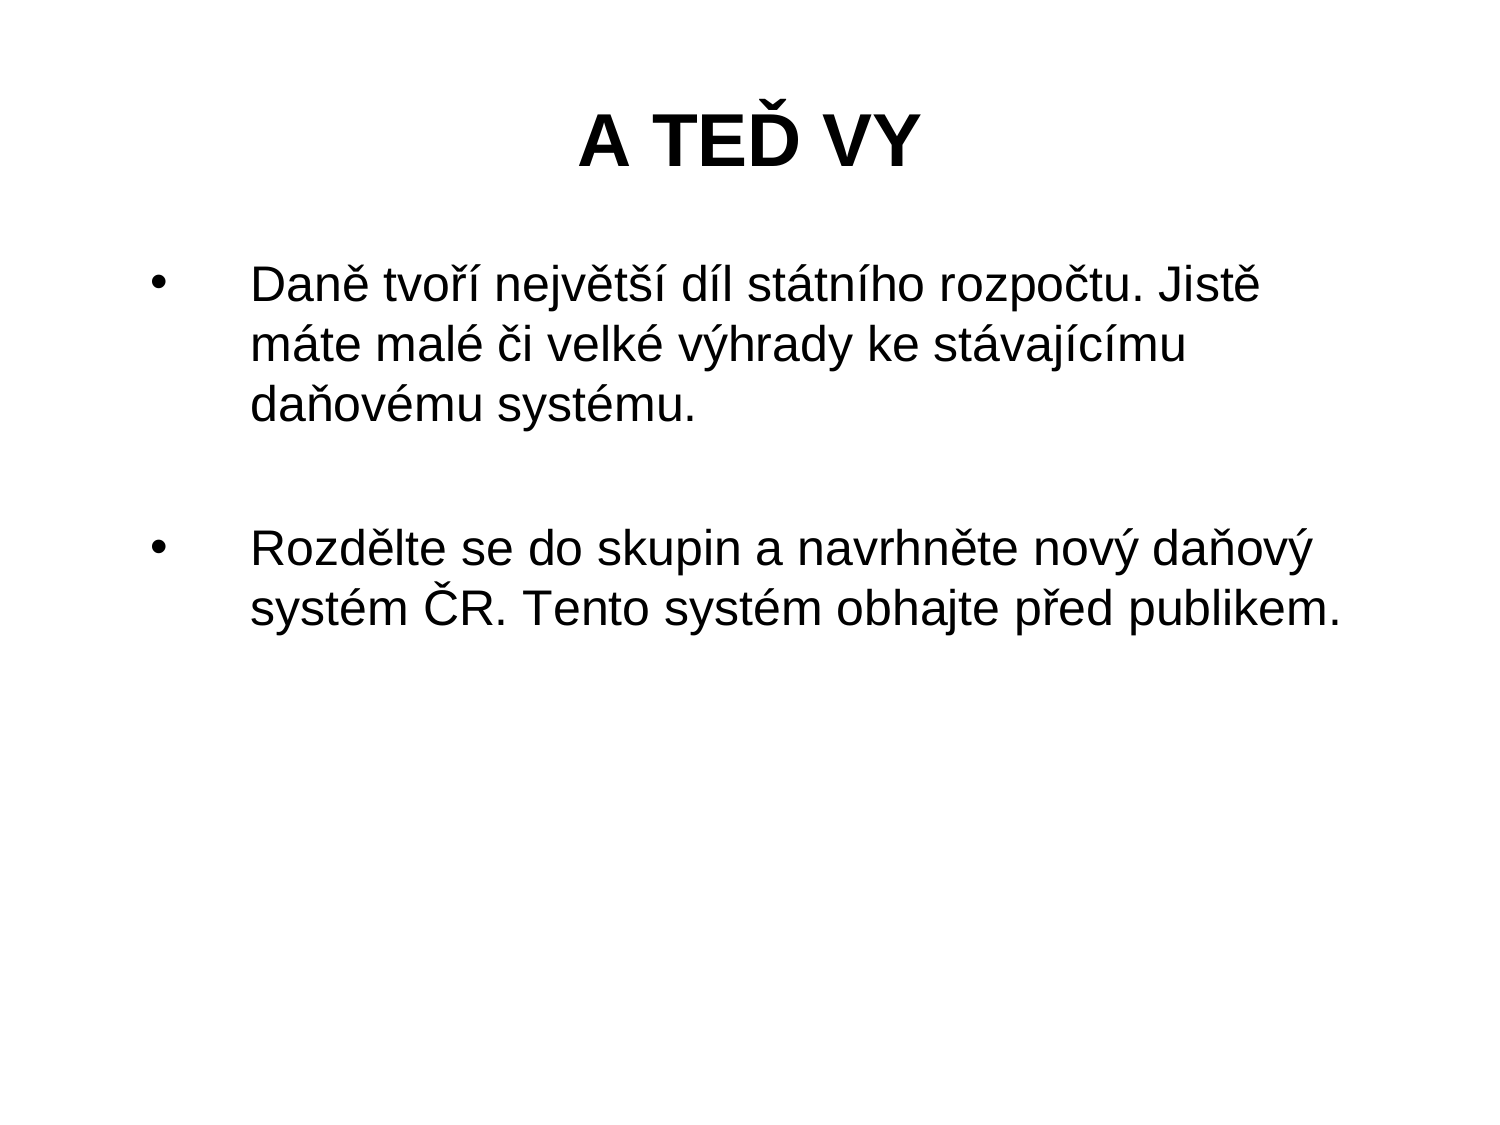

# A TEĎ VY
Daně tvoří největší díl státního rozpočtu. Jistě máte malé či velké výhrady ke stávajícímu daňovému systému.
Rozdělte se do skupin a navrhněte nový daňový systém ČR. Tento systém obhajte před publikem.